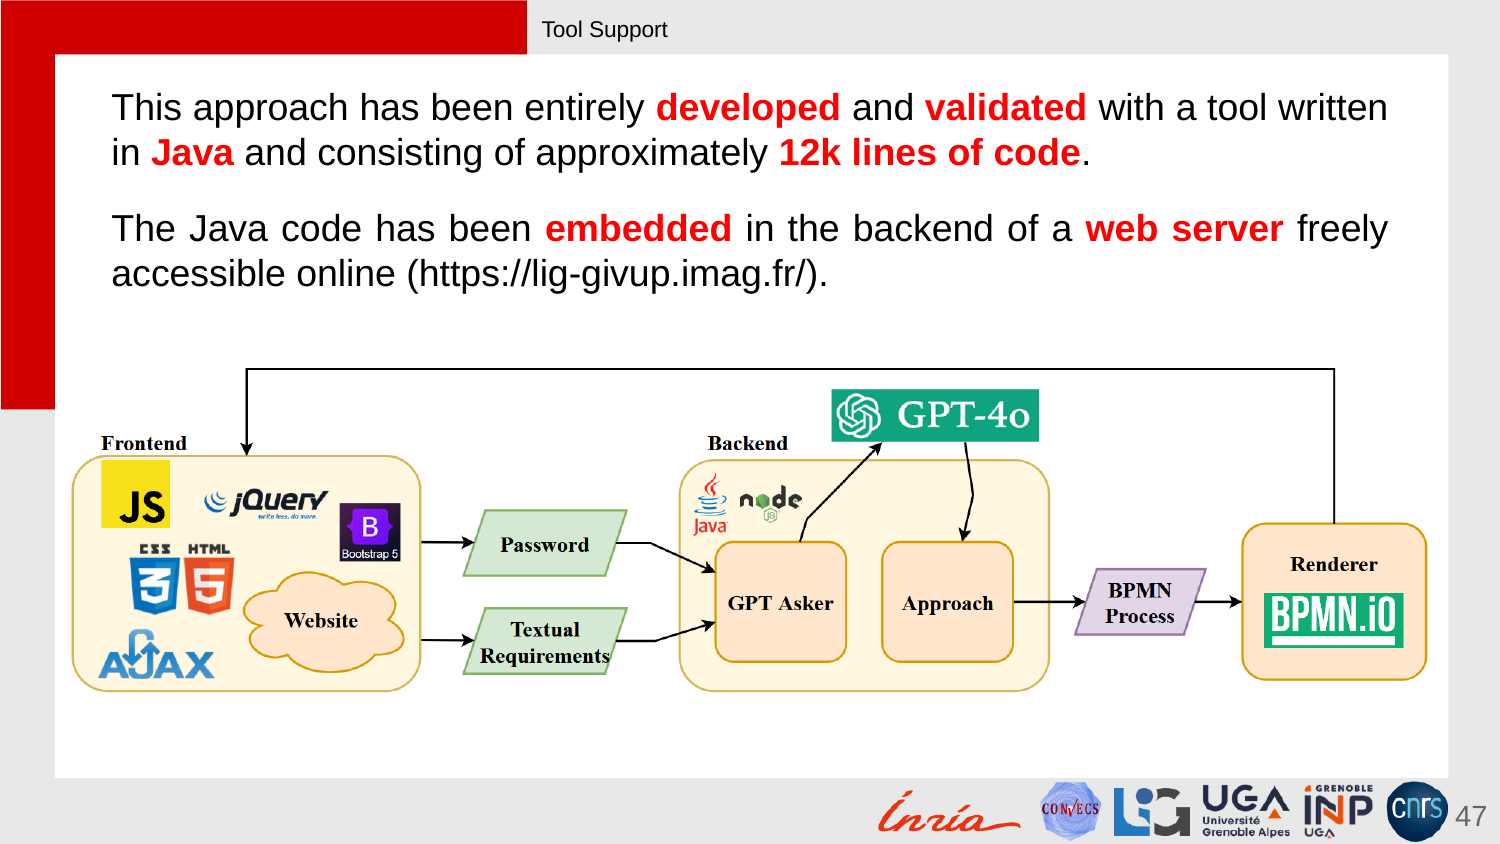

# Tool Support
This approach has been entirely developed and validated with a tool written in Java and consisting of approximately 12k lines of code.
The Java code has been embedded in the backend of a web server freely accessible online (https://lig-givup.imag.fr/).
47